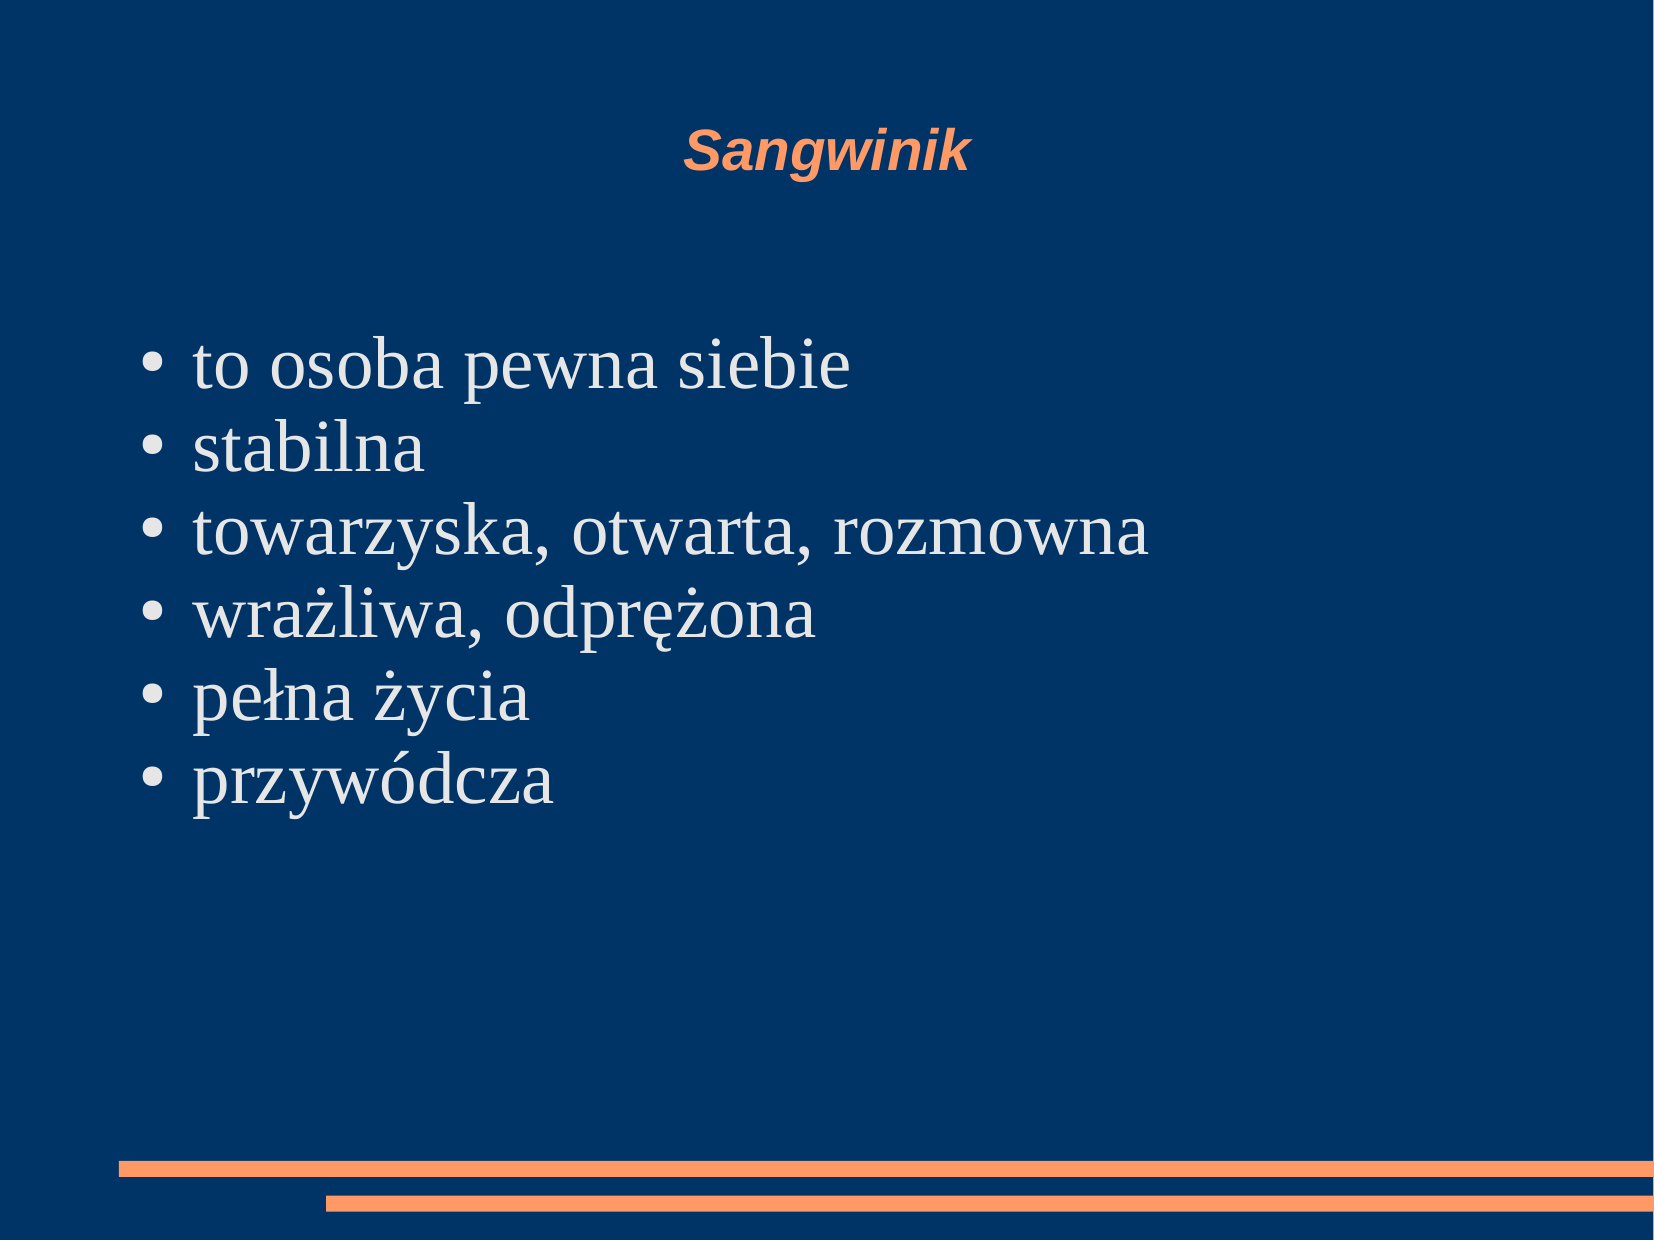

# Sangwinik
to osoba pewna siebie
stabilna
towarzyska, otwarta, rozmowna
wrażliwa, odprężona
pełna życia
przywódcza